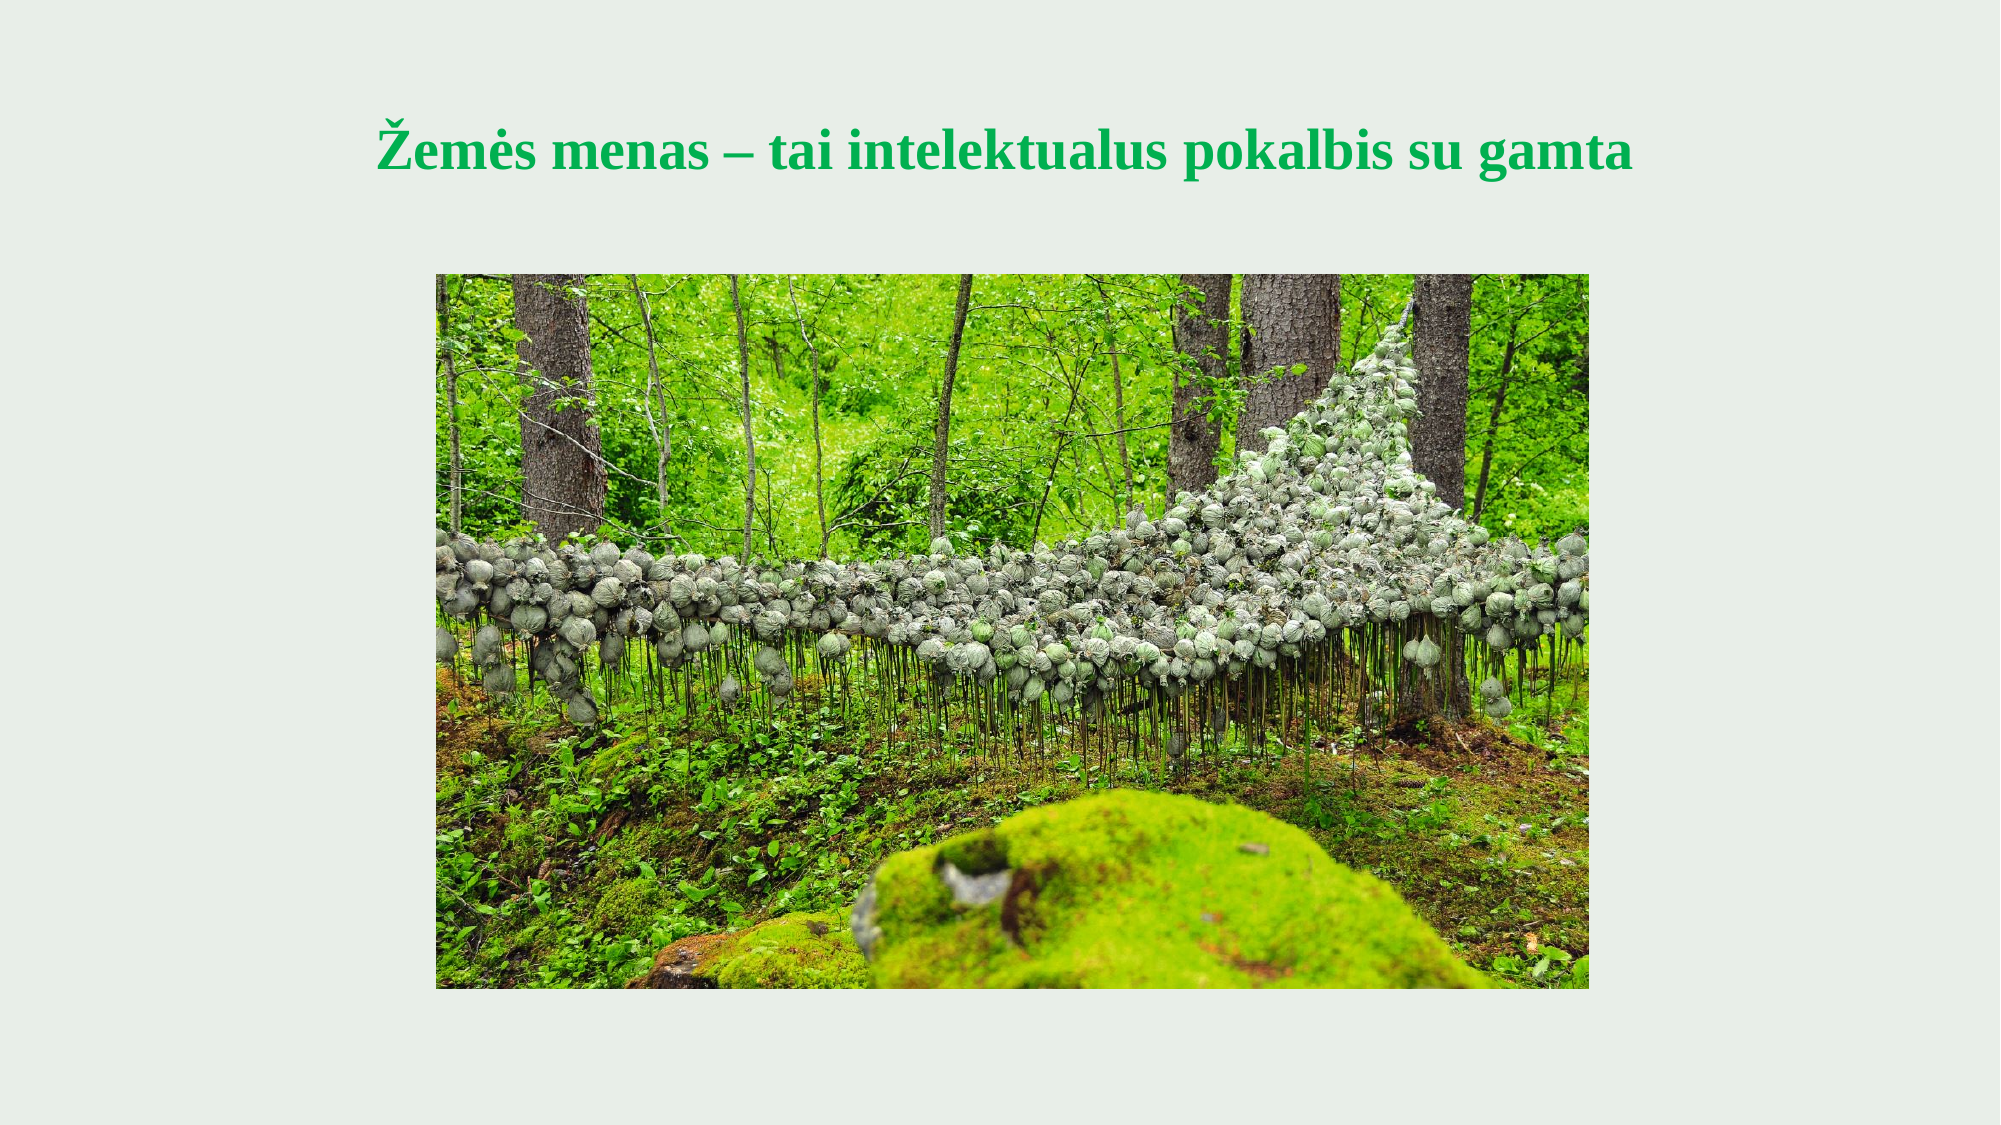

# Žemės menas – tai intelektualus pokalbis su gamta